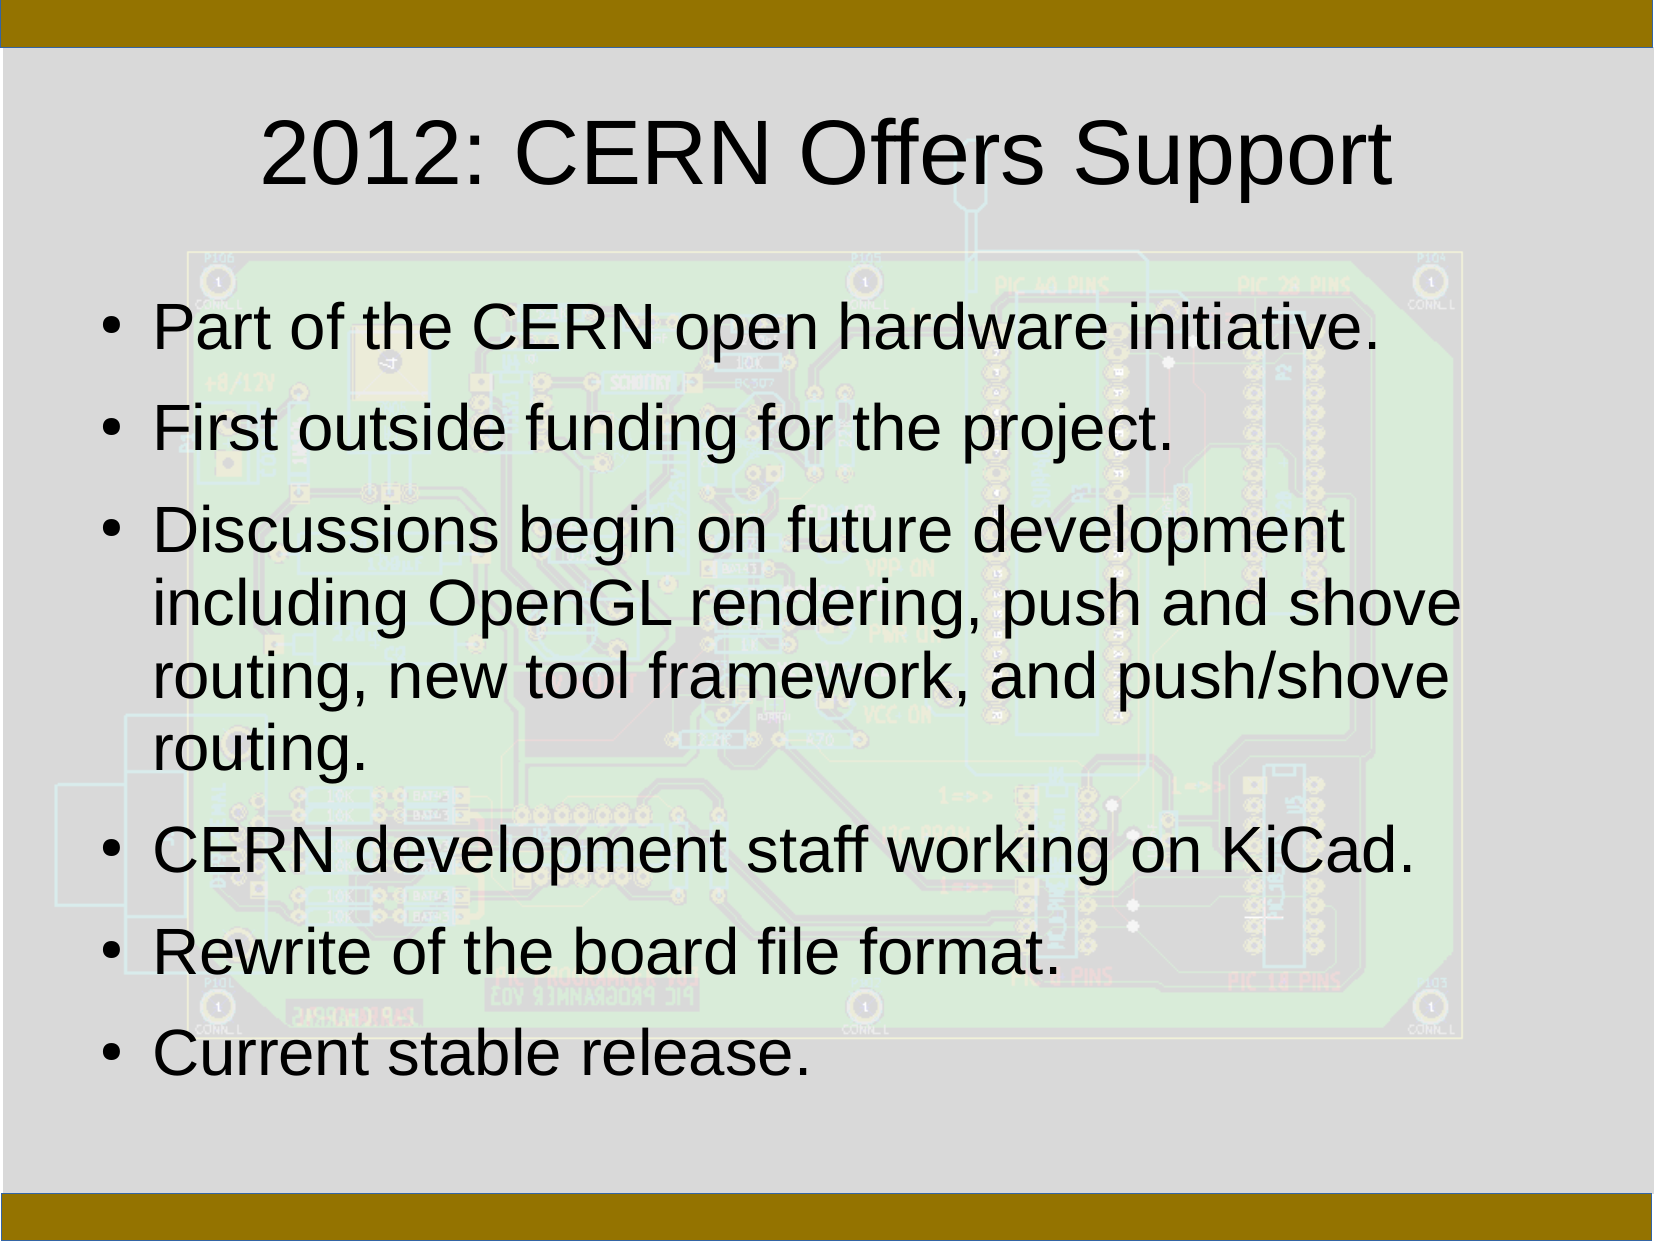

# 2012: CERN Offers Support
Part of the CERN open hardware initiative.
First outside funding for the project.
Discussions begin on future development including OpenGL rendering, push and shove routing, new tool framework, and push/shove routing.
CERN development staff working on KiCad.
Rewrite of the board file format.
Current stable release.